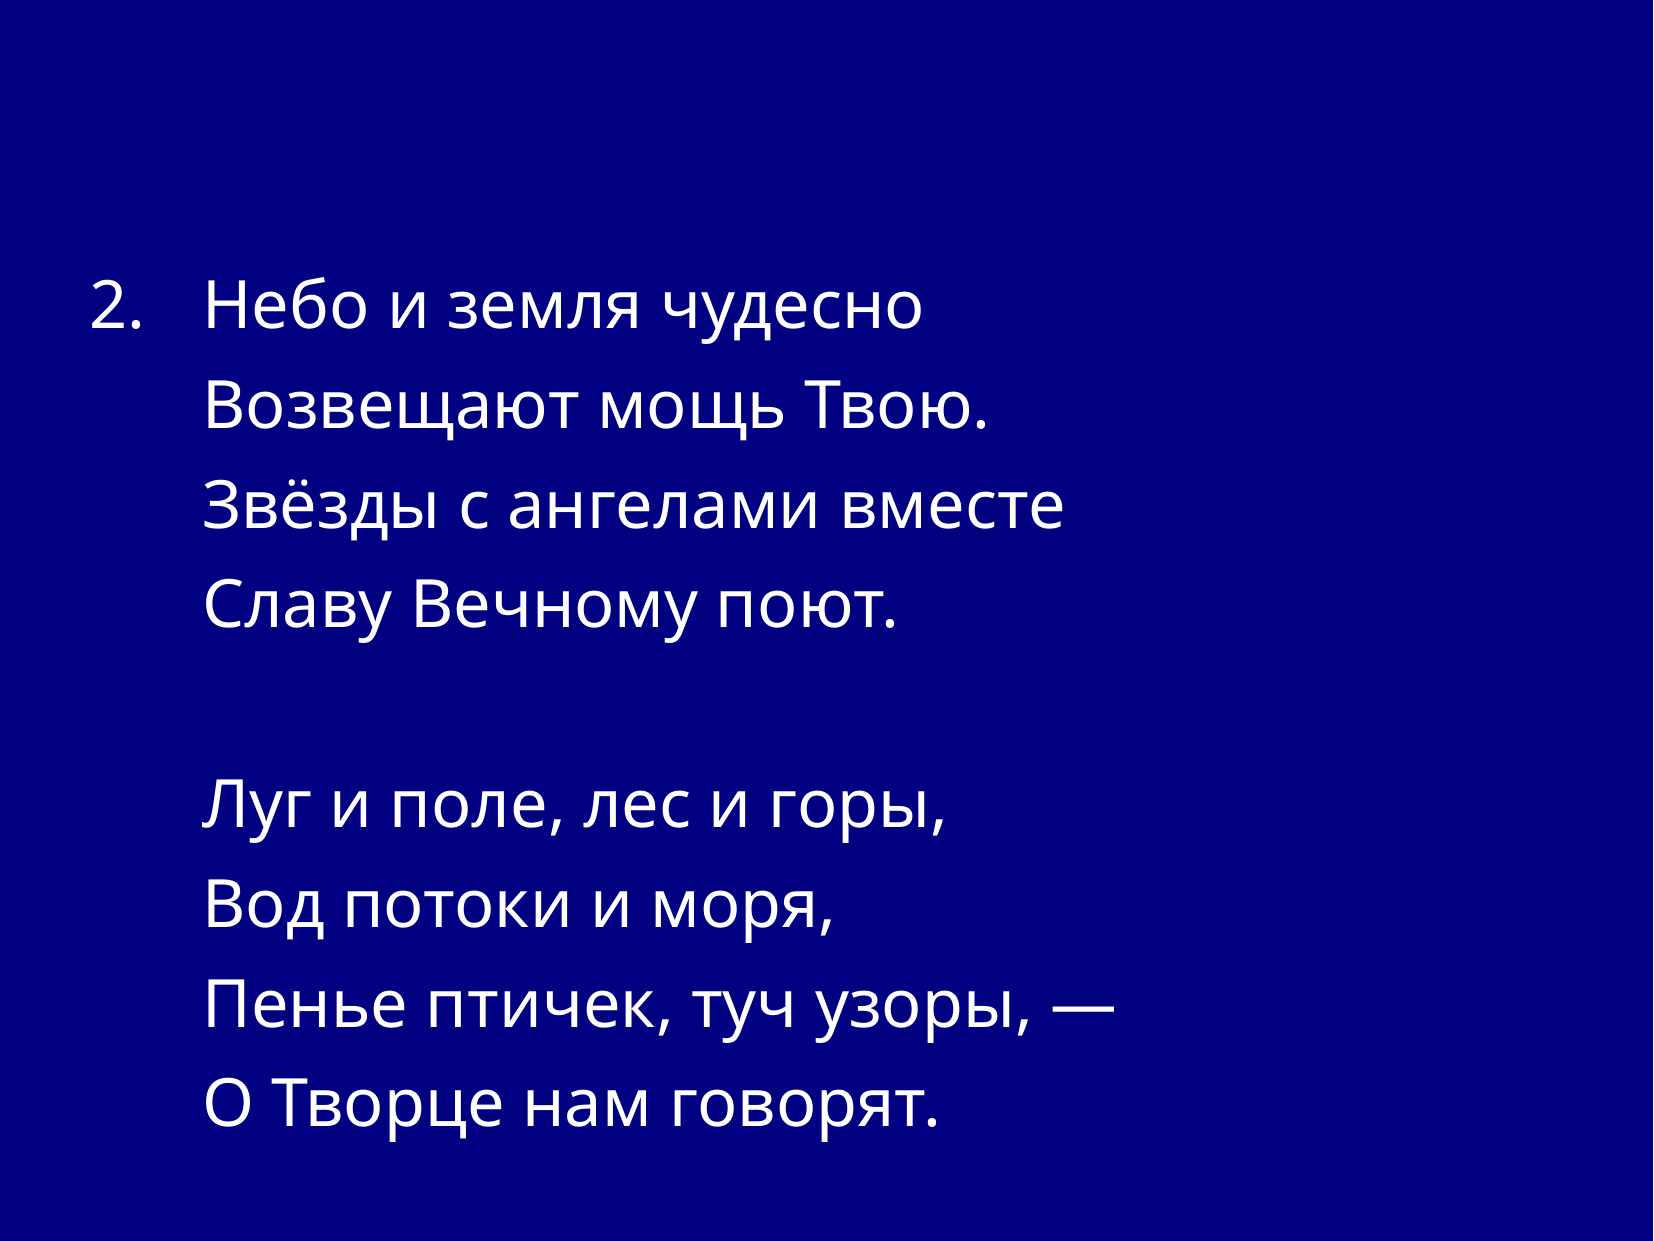

2.	Небо и земля чудесно
	Возвещают мощь Твою.
	Звёзды с ангелами вместе
	Славу Вечному поют.
	Луг и поле, лес и горы,
	Вод потоки и моря,
	Пенье птичек, туч узоры, —
	О Творце нам говорят.